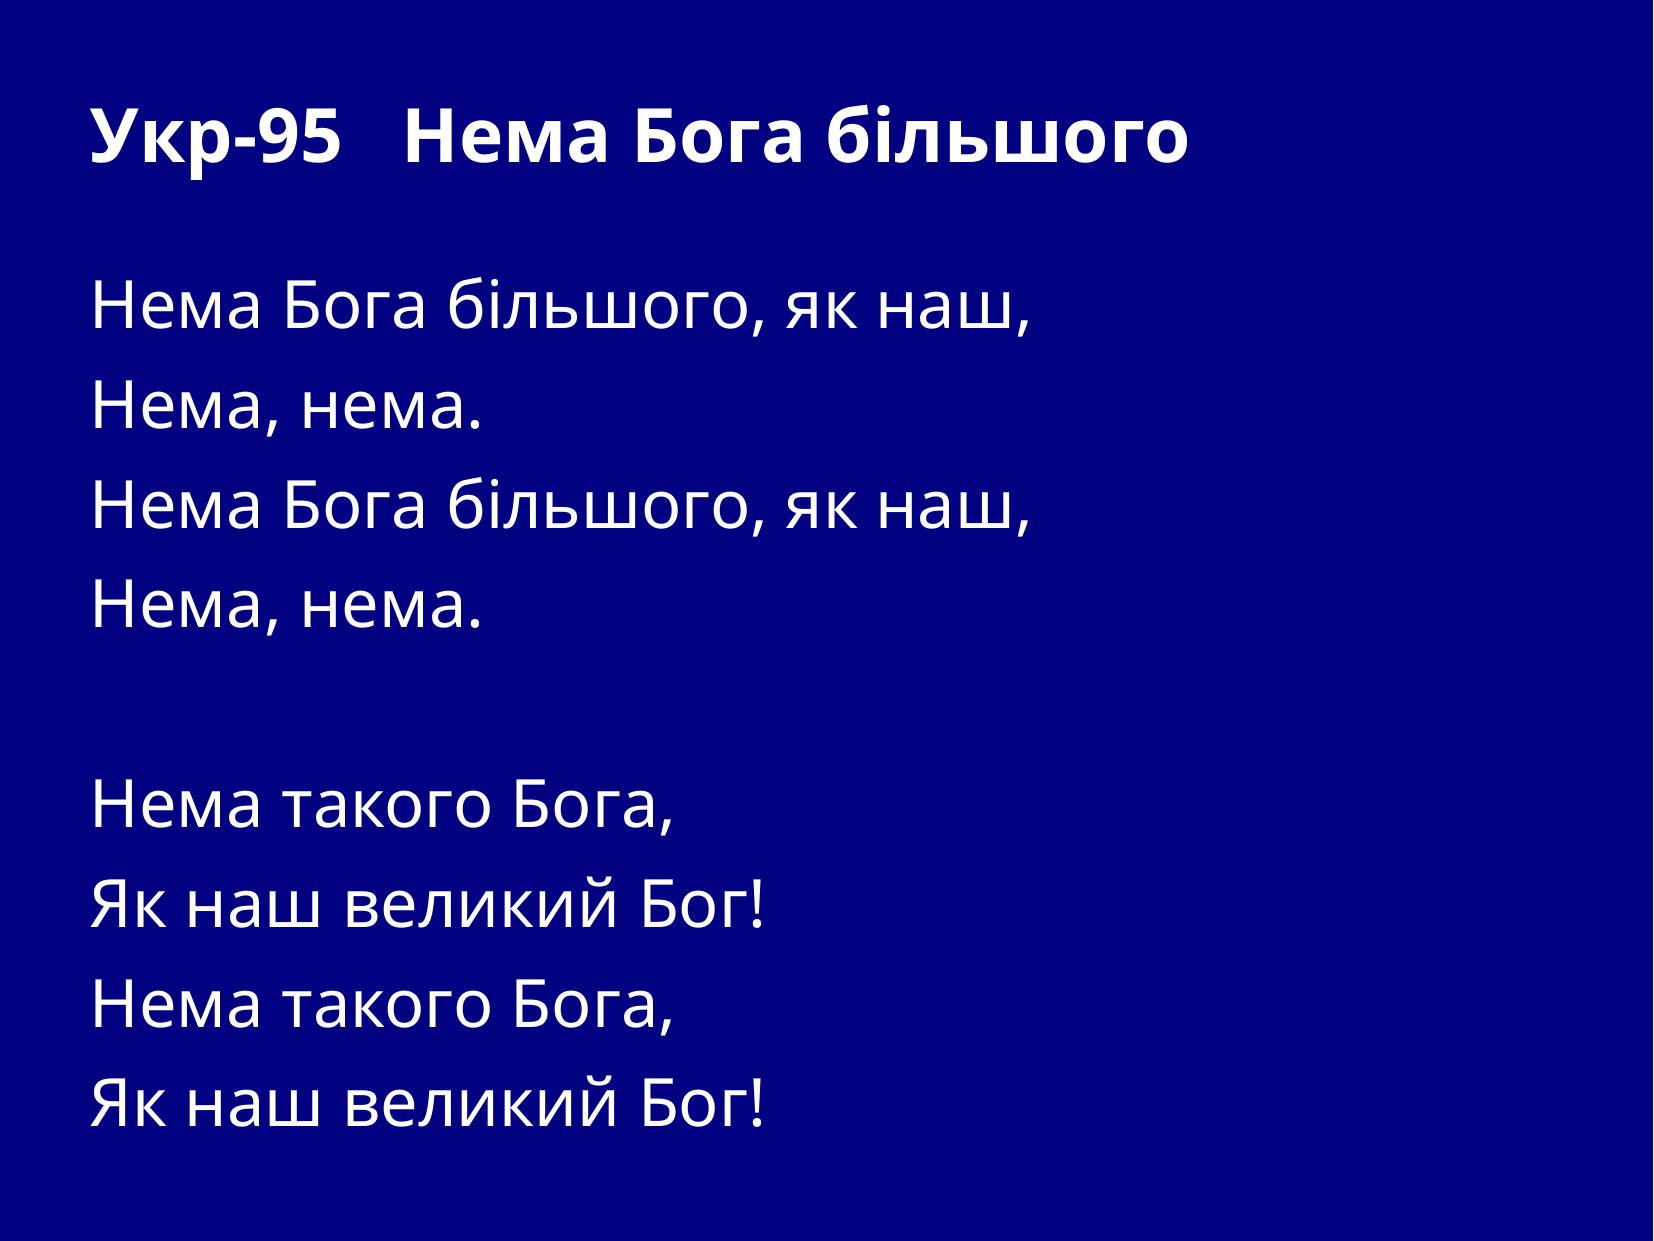

Укр-95 Нема Бога більшого
Нема Бога більшого, як наш,
Нема, нема.
Нема Бога більшого, як наш,
Нема, нема.
Нема такого Бога,
Як наш великий Бог!
Нема такого Бога,
Як наш великий Бог!